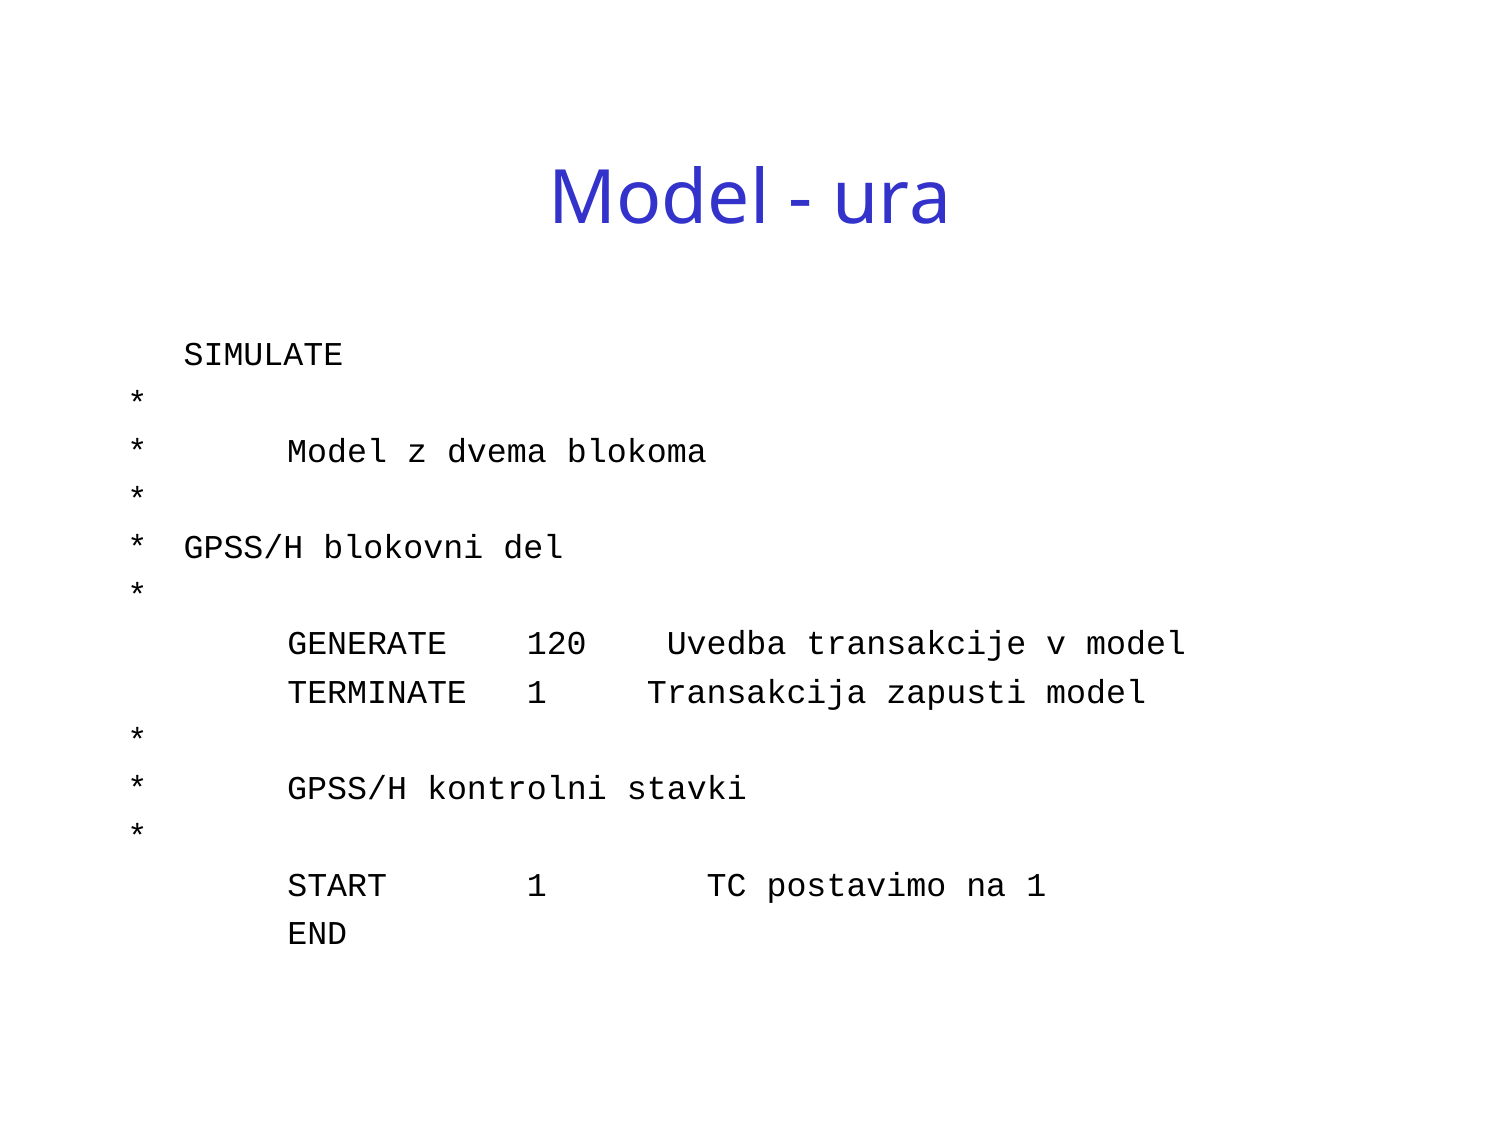

# Model - ura
	SIMULATE
*
* Model z dvema blokoma
*
*	GPSS/H blokovni del
*
 GENERATE 120 Uvedba transakcije v model
 TERMINATE 1 Transakcija zapusti model
*
* GPSS/H kontrolni stavki
*
 START 1 TC postavimo na 1
 END